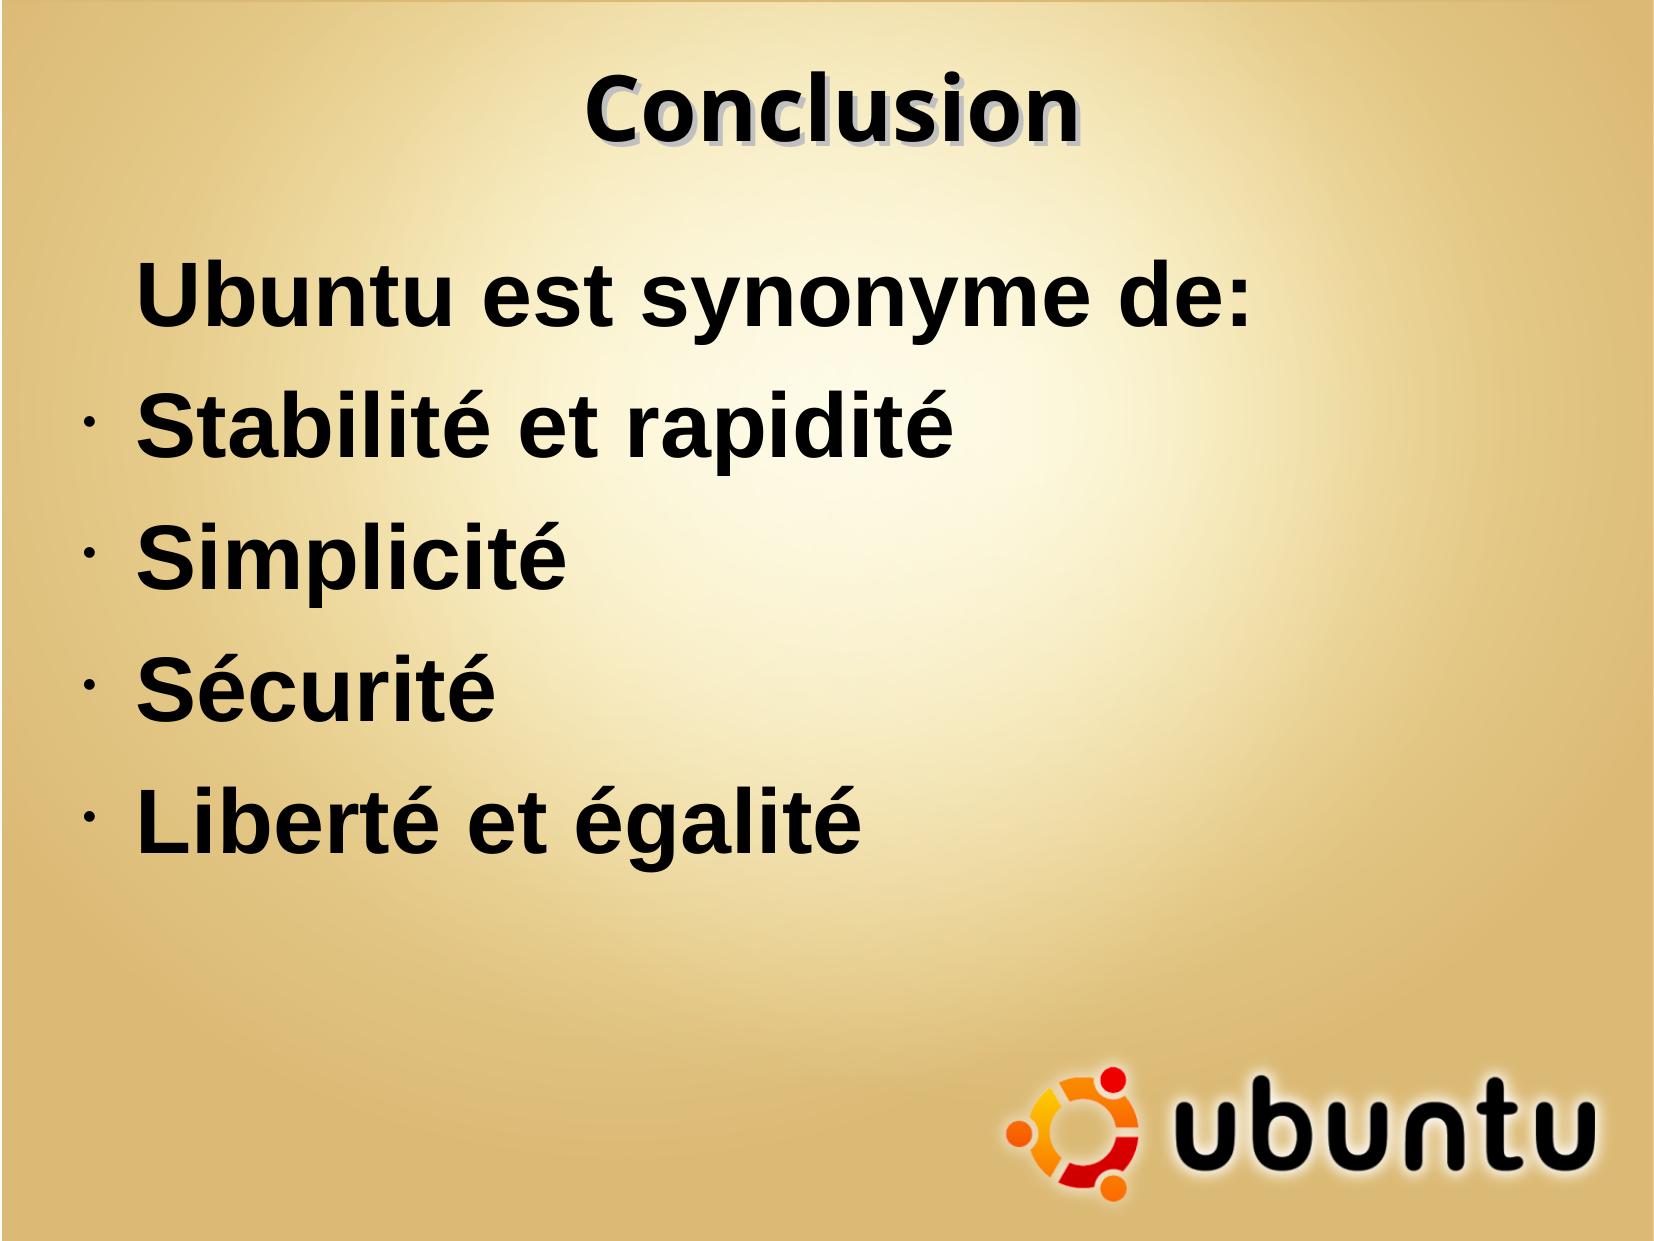

Conclusion
# Ubuntu est synonyme de:
Stabilité et rapidité
Simplicité
Sécurité
Liberté et égalité